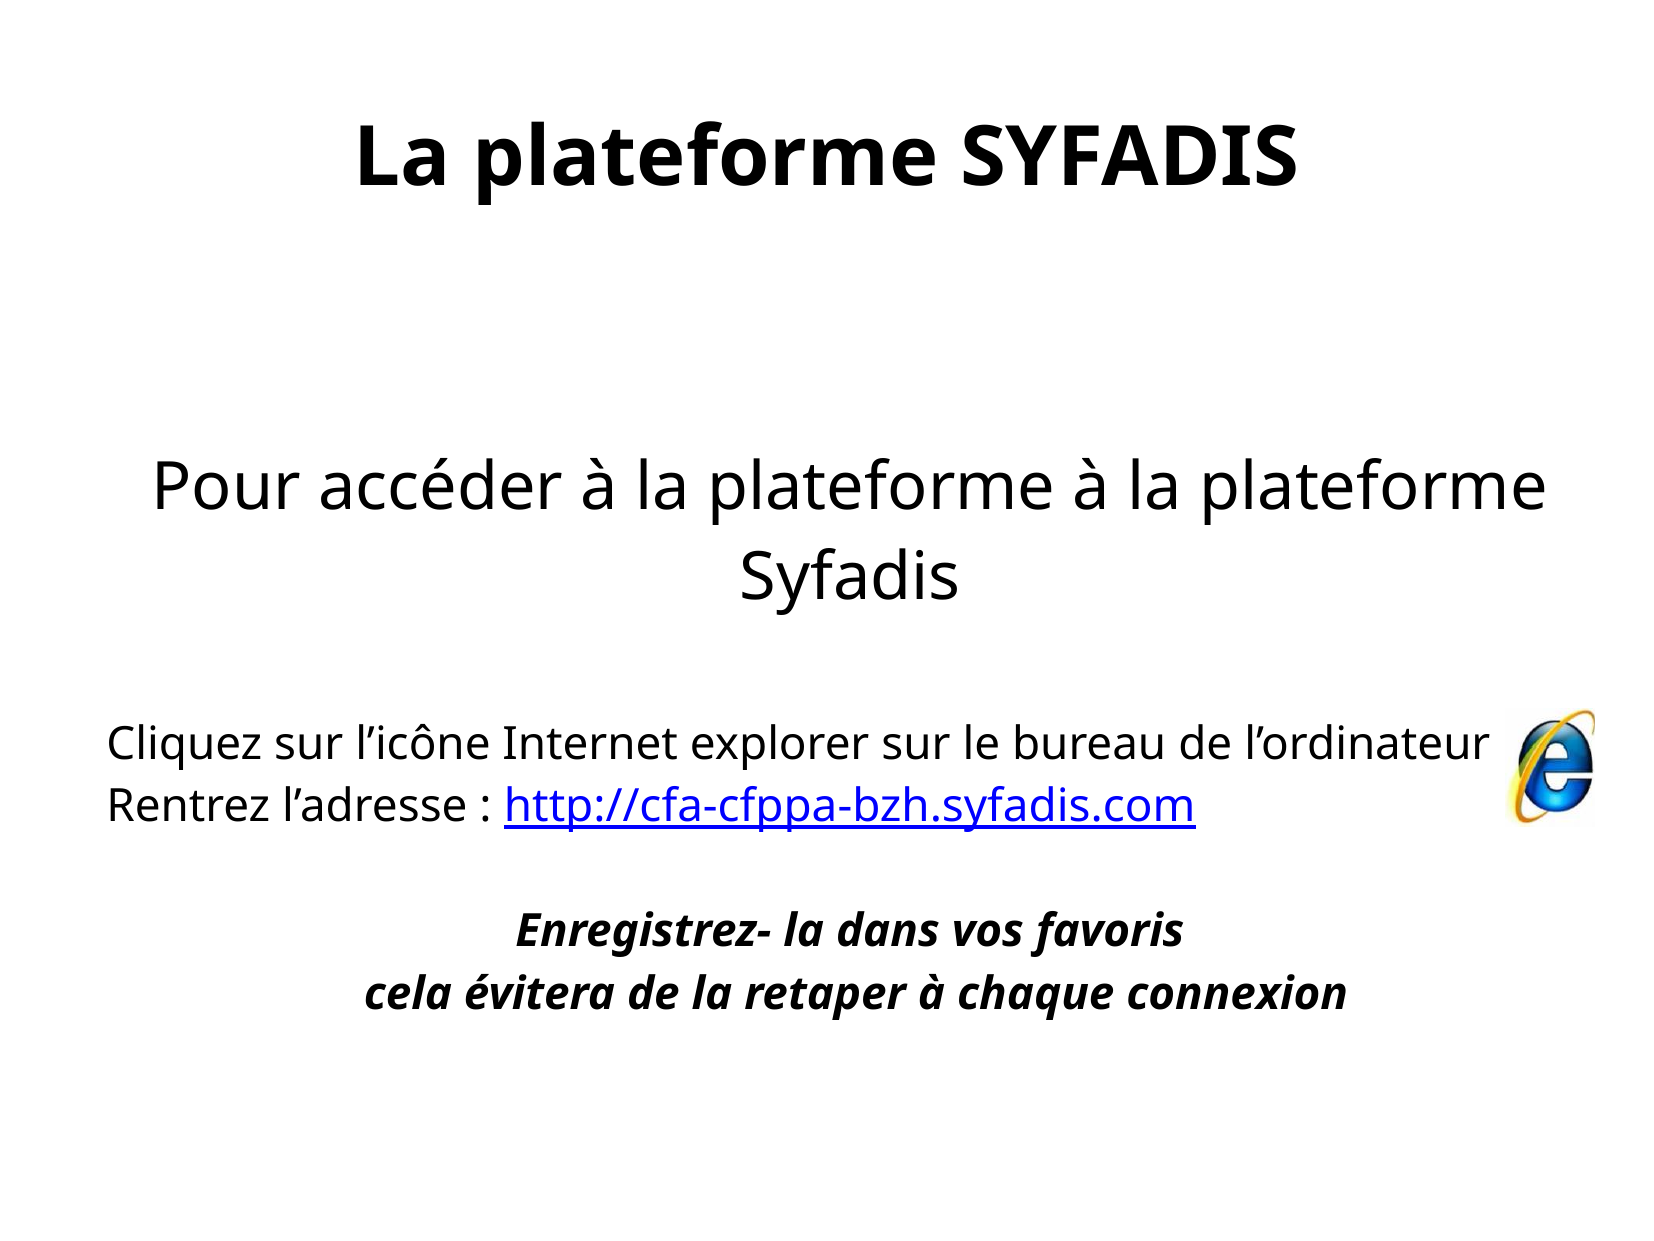

# La plateforme SYFADIS
Pour accéder à la plateforme à la plateforme Syfadis
Cliquez sur l’icône Internet explorer sur le bureau de l’ordinateur
Rentrez l’adresse : http://cfa-cfppa-bzh.syfadis.com
Enregistrez- la dans vos favoris
 cela évitera de la retaper à chaque connexion